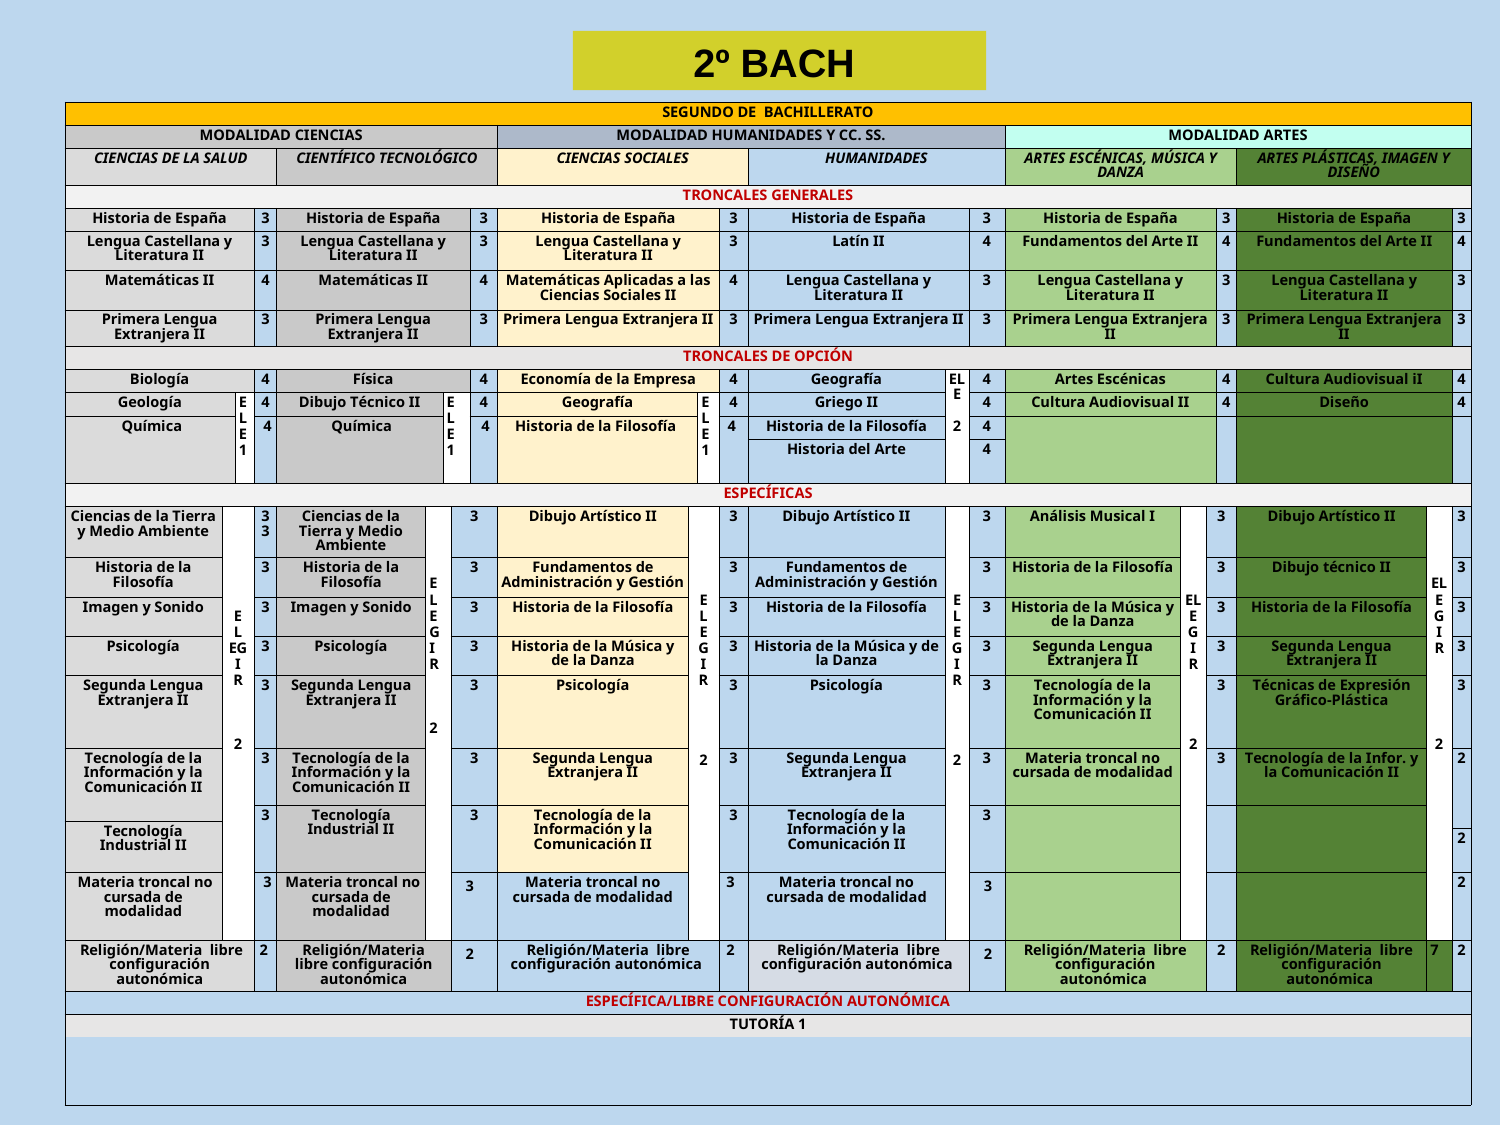

2º BACH
| SEGUNDO DE BACHILLERATO | | | | | | | | | | | | | | | | | | | | | | |
| --- | --- | --- | --- | --- | --- | --- | --- | --- | --- | --- | --- | --- | --- | --- | --- | --- | --- | --- | --- | --- | --- | --- |
| MODALIDAD CIENCIAS | | | | | | | | | MODALIDAD HUMANIDADES Y CC. SS. | | | | | | | MODALIDAD ARTES | | | | | | |
| CIENCIAS DE LA SALUD | | | | CIENTÍFICO TECNOLÓGICO | | | | | CIENCIAS SOCIALES | | | | HUMANIDADES | | | ARTES ESCÉNICAS, MÚSICA Y DANZA | | | | ARTES PLÁSTICAS, IMAGEN Y DISEÑO | | |
| TRONCALES GENERALES | | | | | | | | | | | | | | | | | | | | | | |
| Historia de España | | | 3 | Historia de España | | | | 3 | Historia de España | | | 3 | Historia de España | | 3 | Historia de España | | | 3 | Historia de España | | 3 |
| Lengua Castellana y Literatura II | | | 3 | Lengua Castellana y Literatura II | | | | 3 | Lengua Castellana y Literatura II | | | 3 | Latín II | | 4 | Fundamentos del Arte II | | | 4 | Fundamentos del Arte II | | 4 |
| Matemáticas II | | | 4 | Matemáticas II | | | | 4 | Matemáticas Aplicadas a las Ciencias Sociales II | | | 4 | Lengua Castellana y Literatura II | | 3 | Lengua Castellana y Literatura II | | | 3 | Lengua Castellana y Literatura II | | 3 |
| Primera Lengua Extranjera II | | | 3 | Primera Lengua Extranjera II | | | | 3 | Primera Lengua Extranjera II | | | 3 | Primera Lengua Extranjera II | | 3 | Primera Lengua Extranjera II | | | 3 | Primera Lengua Extranjera II | | 3 |
| TRONCALES DE OPCIÓN | | | | | | | | | | | | | | | | | | | | | | |
| Biología | | | 4 | Física | | | | 4 | Economía de la Empresa | | | 4 | Geografía | ELE 2 | 4 | Artes Escénicas | | | 4 | Cultura Audiovisual iI | | 4 |
| Geología | | E L E 1 | 4 | Dibujo Técnico II | | E L E 1 | | 4 | Geografía | | E L E 1 | 4 | Griego II | | 4 | Cultura Audiovisual II | | | 4 | Diseño | | 4 |
| Química | | | 4 | Química | | | | 4 | Historia de la Filosofía | | | 4 | Historia de la Filosofía | | 4 | | | | | | | |
| | | | | | | | | | | | | | Historia del Arte | | 4 | | | | | | | |
| ESPECÍFICAS | | | | | | | | | | | | | | | | | | | | | | |
| Ciencias de la Tierra y Medio Ambiente | E L EG I R 2 | | 33 | Ciencias de la Tierra y Medio Ambiente | E L E G I R 2 | | 3 | | Dibujo Artístico II | E L E G I R     2 | | 3 | Dibujo Artístico II | E L E G I R     2 | 3 | Análisis Musical I | ELEG I R   2 | 3 | | Dibujo Artístico II | ELEG I R   2 | 3 |
| Historia de la Filosofía | | | 3 | Historia de la Filosofía | | | 3 | | Fundamentos de Administración y Gestión | | | 3 | Fundamentos de Administración y Gestión | | 3 | Historia de la Filosofía | | 3 | | Dibujo técnico II | | 3 |
| Imagen y Sonido | | | 3 | Imagen y Sonido | | | 3 | | Historia de la Filosofía | | | 3 | Historia de la Filosofía | | 3 | Historia de la Música y de la Danza | | 3 | | Historia de la Filosofía | | 3 |
| Psicología | | | 3 | Psicología | | | 3 | | Historia de la Música y de la Danza | | | 3 | Historia de la Música y de la Danza | | 3 | Segunda Lengua Extranjera II | | 3 | | Segunda Lengua Extranjera II | | 3 |
| Segunda Lengua Extranjera II | | | 3 | Segunda Lengua Extranjera II | | | 3 | | Psicología | | | 3 | Psicología | | 3 | Tecnología de la Información y la Comunicación II | | 3 | | Técnicas de Expresión Gráfico-Plástica | | 3 |
| Tecnología de la Información y la Comunicación II | | | 3 | Tecnología de la Información y la Comunicación II | | | 3 | | Segunda Lengua Extranjera II | | | 3 | Segunda Lengua Extranjera II | | 3 | Materia troncal no cursada de modalidad | | 3 | | Tecnología de la Infor. y la Comunicación II | | 2 |
| | | | 3 | Tecnología Industrial II | | | 3 | | Tecnología de la Información y la Comunicación II | | | 3 | Tecnología de la Información y la Comunicación II | | 3 | | | | | | | |
| Tecnología Industrial II | | | | | | | | | | | | | | | | | | | | | | |
| | | | | | | | | | | | | | | | | | | | | | | 2 |
| Materia troncal no cursada de modalidad | | | 3 | Materia troncal no cursada de modalidad | | | 3 | | Materia troncal no cursada de modalidad | | | 3 | Materia troncal no cursada de modalidad | | 3 | | | | | | | 2 |
| Religión/Materia libre configuración autonómica | | | 2 | Religión/Materia libre configuración autonómica | | | 2 | | Religión/Materia libre configuración autonómica | | | 2 | Religión/Materia libre configuración autonómica | | 2 | Religión/Materia libre configuración autonómica | | 2 | | Religión/Materia libre configuración autonómica | 7 | 2 |
| ESPECÍFICA/LIBRE CONFIGURACIÓN AUTONÓMICA | | | | | | | | | | | | | | | | | | | | | | |
| TUTORÍA 1 | | | | | | | | | | | | | | | | | | | | | | |
| | | | | | | | | | | | | | | | | | | | | | | |